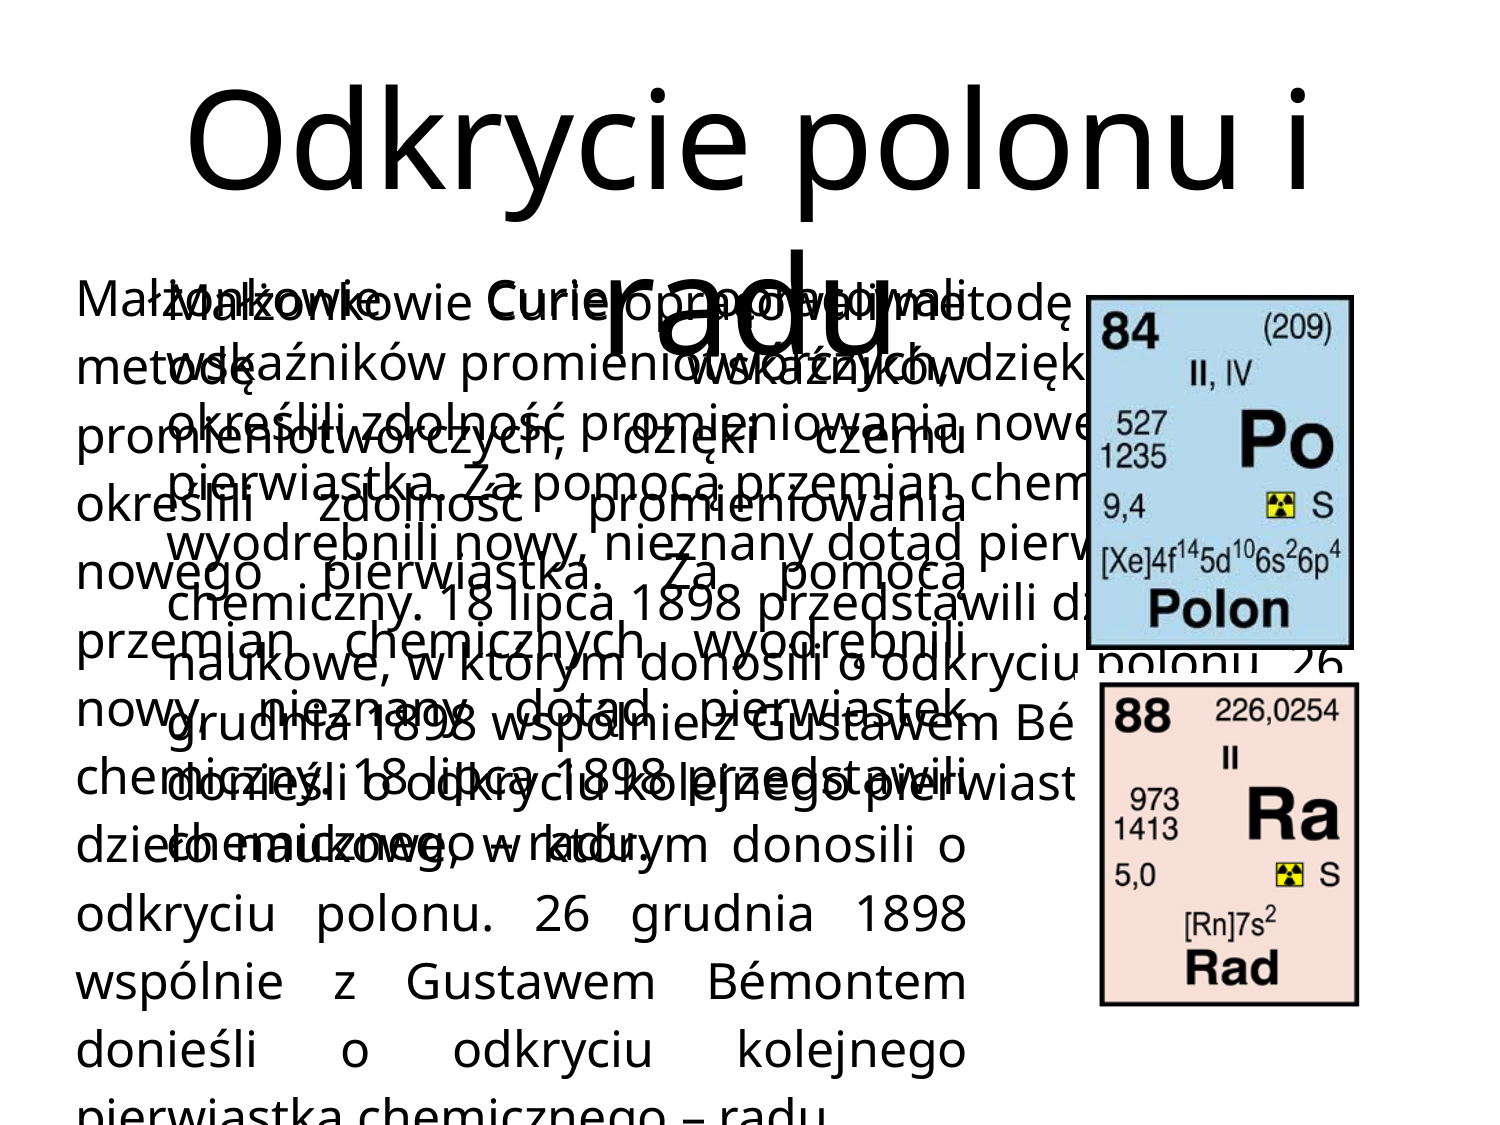

# Odkrycie polonu i radu
Małżonkowie Curie opracowali metodę wskaźników promieniotwórczych, dzięki czemu określili zdolność promieniowania nowego pierwiastka. Za pomocą przemian chemicznych wyodrębnili nowy, nieznany dotąd pierwiastek chemiczny. 18 lipca 1898 przedstawili dzieło naukowe, w którym donosili o odkryciu polonu. 26 grudnia 1898 wspólnie z Gustawem Bémontem donieśli o odkryciu kolejnego pierwiastka chemicznego – radu.
Małżonkowie Curie opracowali metodę wskaźników promieniotwórczych, dzięki czemu określili zdolność promieniowania nowego pierwiastka. Za pomocą przemian chemicznych wyodrębnili nowy, nieznany dotąd pierwiastek chemiczny. 18 lipca 1898 przedstawili dzieło naukowe, w którym donosili o odkryciu polonu. 26 grudnia 1898 wspólnie z Gustawem Bémontem donieśli o odkryciu kolejnego pierwiastka chemicznego – radu.